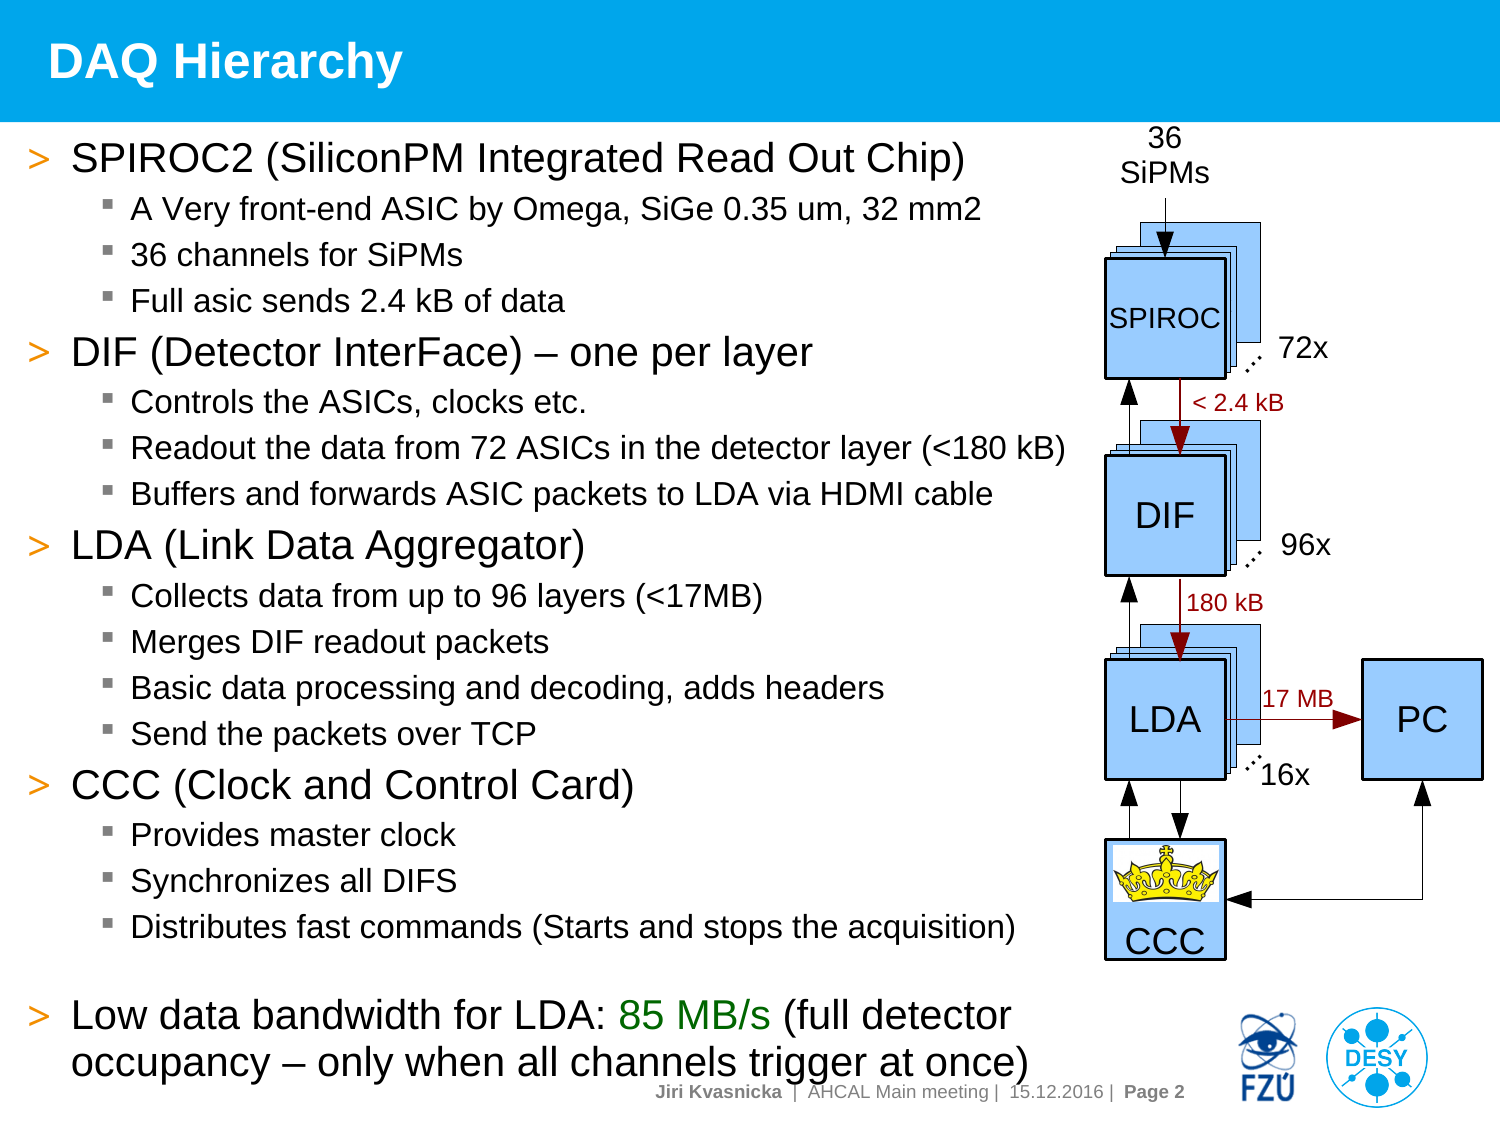

# DAQ Hierarchy
36
SiPMs
SPIROC2 (SiliconPM Integrated Read Out Chip)
A Very front-end ASIC by Omega, SiGe 0.35 um, 32 mm2
36 channels for SiPMs
Full asic sends 2.4 kB of data
DIF (Detector InterFace) – one per layer
Controls the ASICs, clocks etc.
Readout the data from 72 ASICs in the detector layer (<180 kB)
Buffers and forwards ASIC packets to LDA via HDMI cable
LDA (Link Data Aggregator)
Collects data from up to 96 layers (<17MB)
Merges DIF readout packets
Basic data processing and decoding, adds headers
Send the packets over TCP
CCC (Clock and Control Card)
Provides master clock
Synchronizes all DIFS
Distributes fast commands (Starts and stops the acquisition)
Low data bandwidth for LDA: 85 MB/s (full detector occupancy – only when all channels trigger at once)
SPIROC
SPIROC
SPIROC
72x
...
< 2.4 kB
DIF
DIF
DIF
DIF
96x
...
180 kB
LDA
LDA
LDA
LDA
PC
17 MB
...
16x
CCC